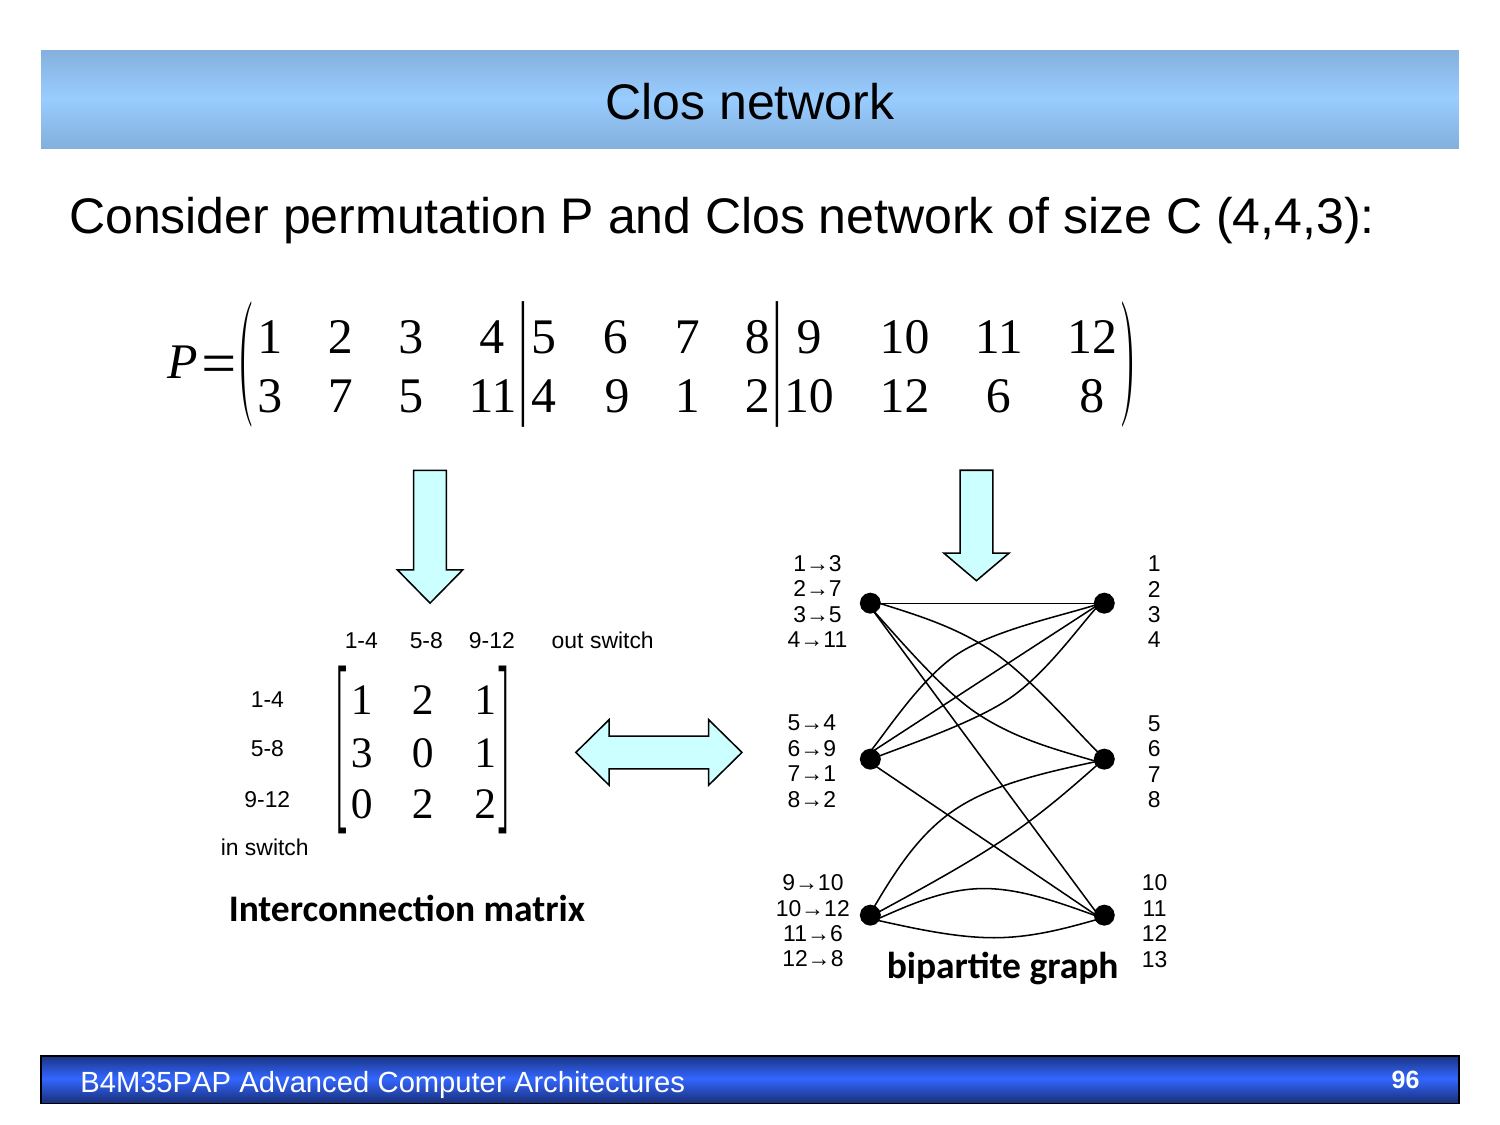

# Clos network
Consider permutation P and Clos network of size C (4,4,3):
1→3
2→7
3→5
4→11
1
2
3
4
1-4
5-8
9-12
out switch
1-4
5→4
6→9
7→1
8→2
5
6
7
8
5-8
9-12
in switch
9→10
10→12
11→6
12→8
10
11
12
13
Interconnection matrix
bipartite graph